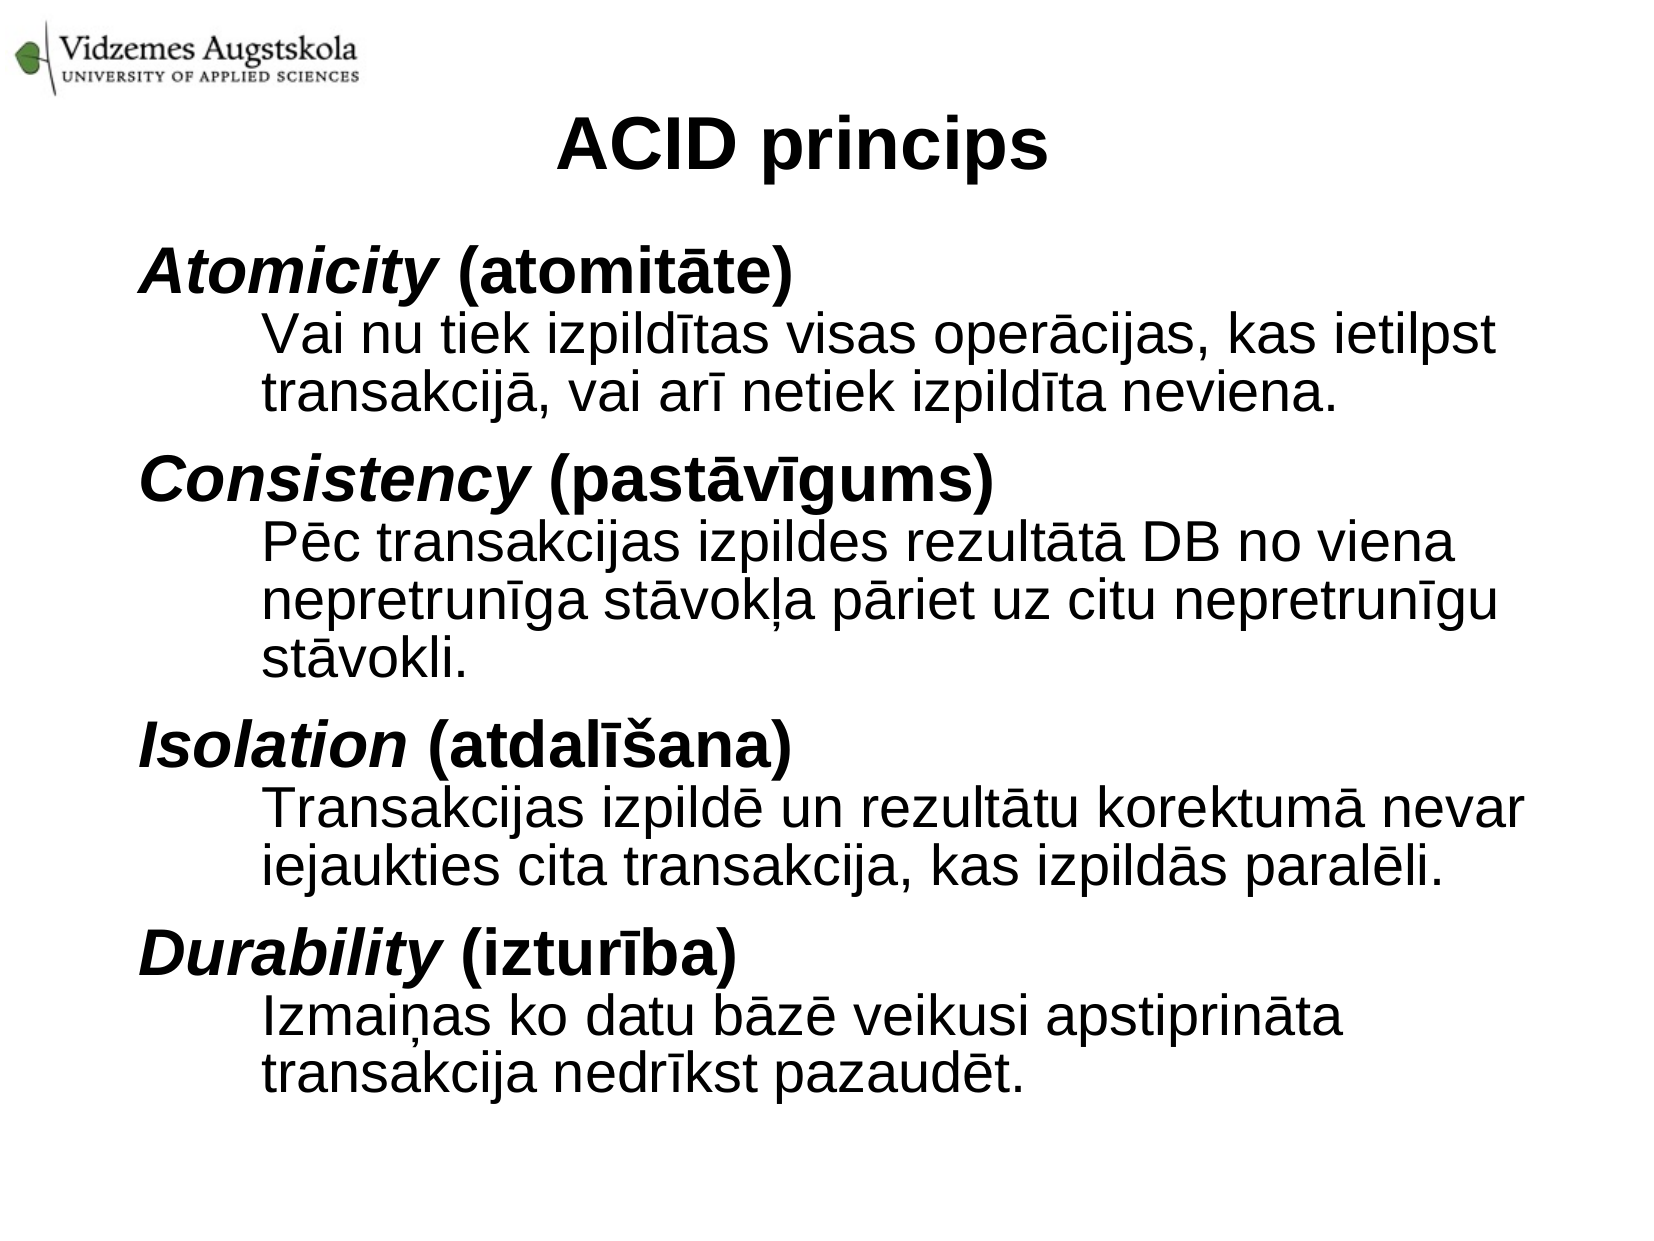

# ACID princips
Atomicity (atomitāte)
Vai nu tiek izpildītas visas operācijas, kas ietilpst transakcijā, vai arī netiek izpildīta neviena.
Consistency (pastāvīgums)
Pēc transakcijas izpildes rezultātā DB no viena nepretrunīga stāvokļa pāriet uz citu nepretrunīgu stāvokli.
Isolation (atdalīšana)
Transakcijas izpildē un rezultātu korektumā nevar iejaukties cita transakcija, kas izpildās paralēli.
Durability (izturība)
Izmaiņas ko datu bāzē veikusi apstiprināta transakcija nedrīkst pazaudēt.